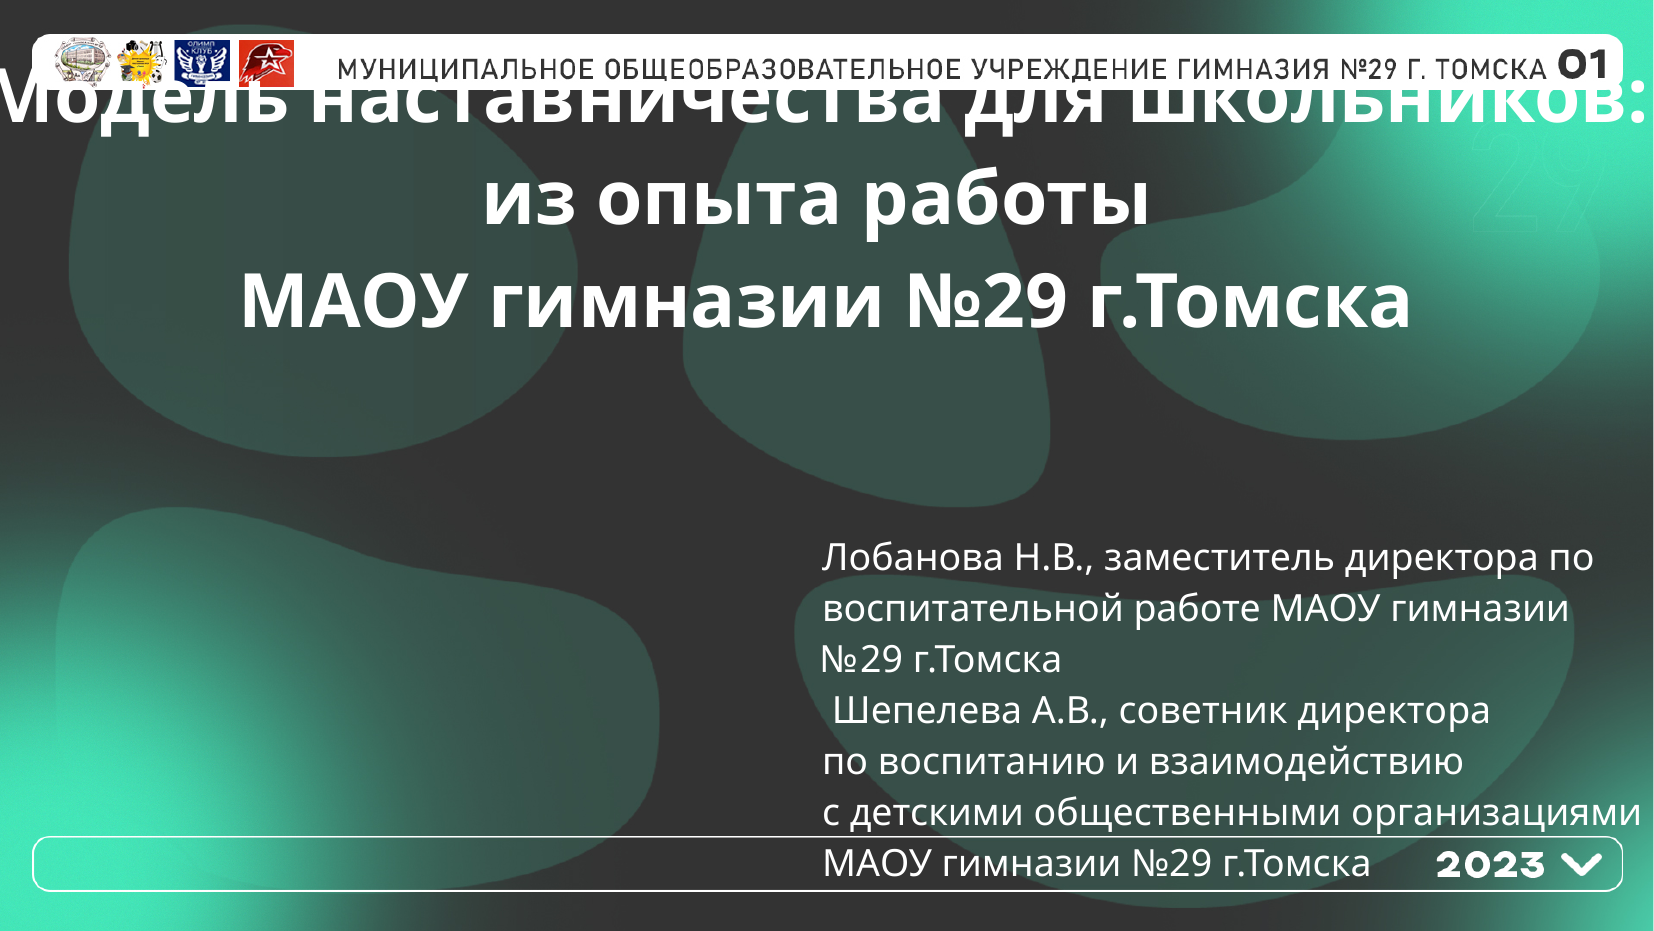

Модель наставничества для школьников:
из опыта работы
МАОУ гимназии №29 г.Томска
 Лобанова Н.В., заместитель директора по
 воспитательной работе МАОУ гимназии
 №29 г.Томска
 Шепелева А.В., советник директора
 по воспитанию и взаимодействию
 с детскими общественными организациями
 МАОУ гимназии №29 г.Томска
#